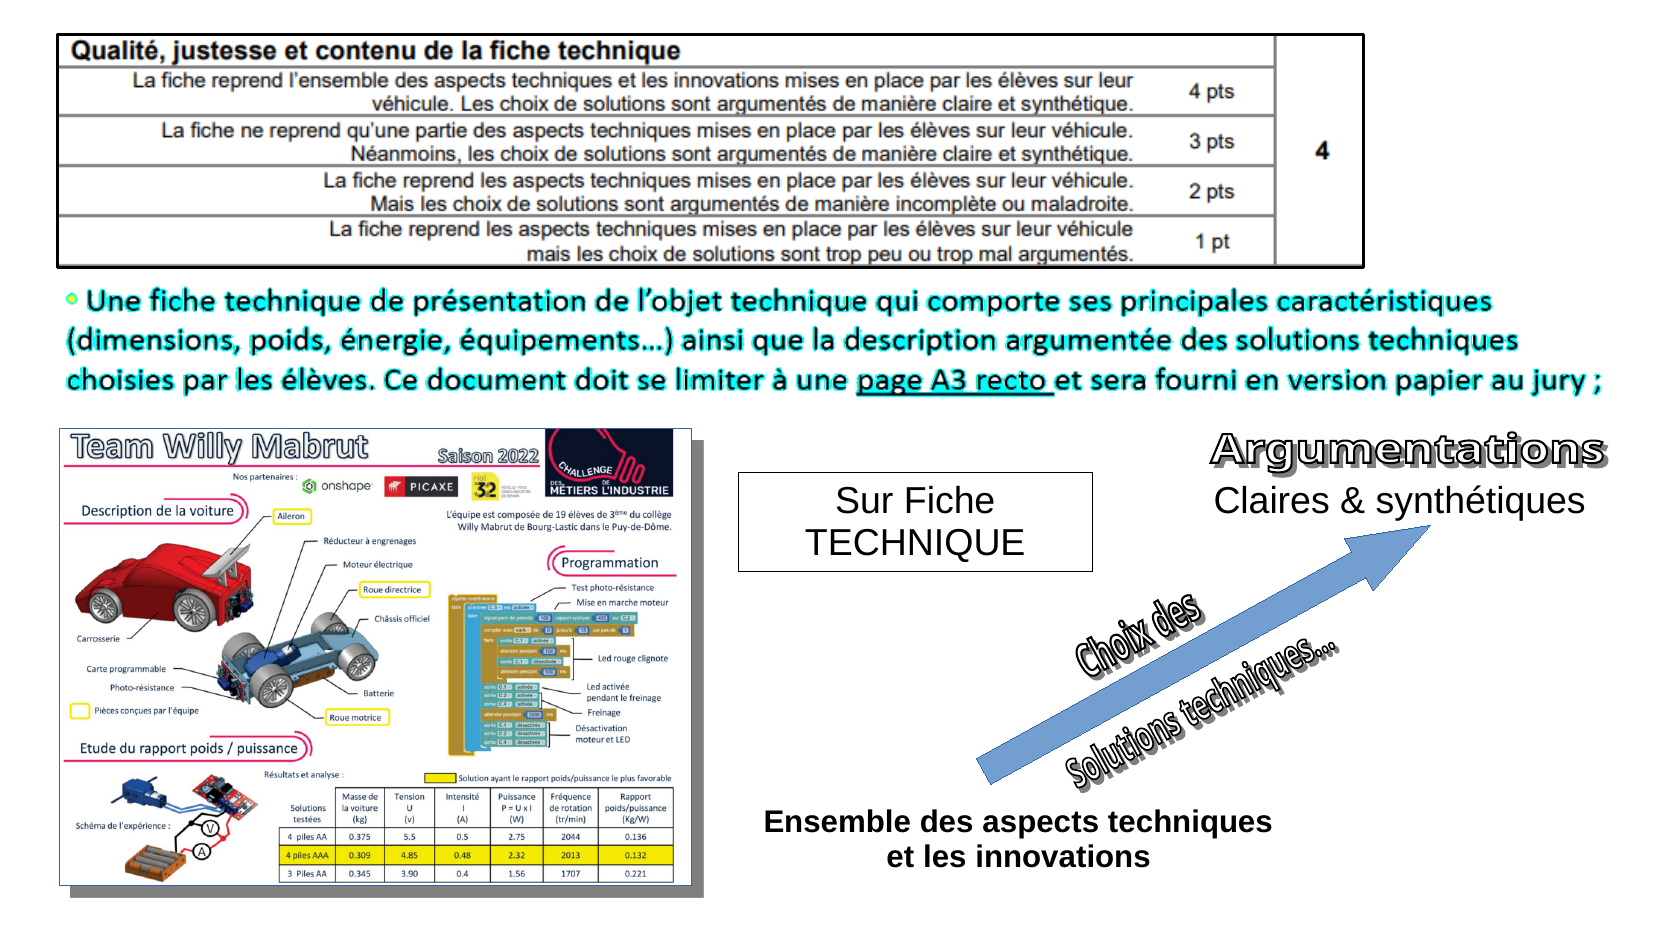

Argumentations
Sur Fiche TECHNIQUE
Claires & synthétiques
Choix des
Solutions techniques...
Ensemble des aspects techniques
et les innovations